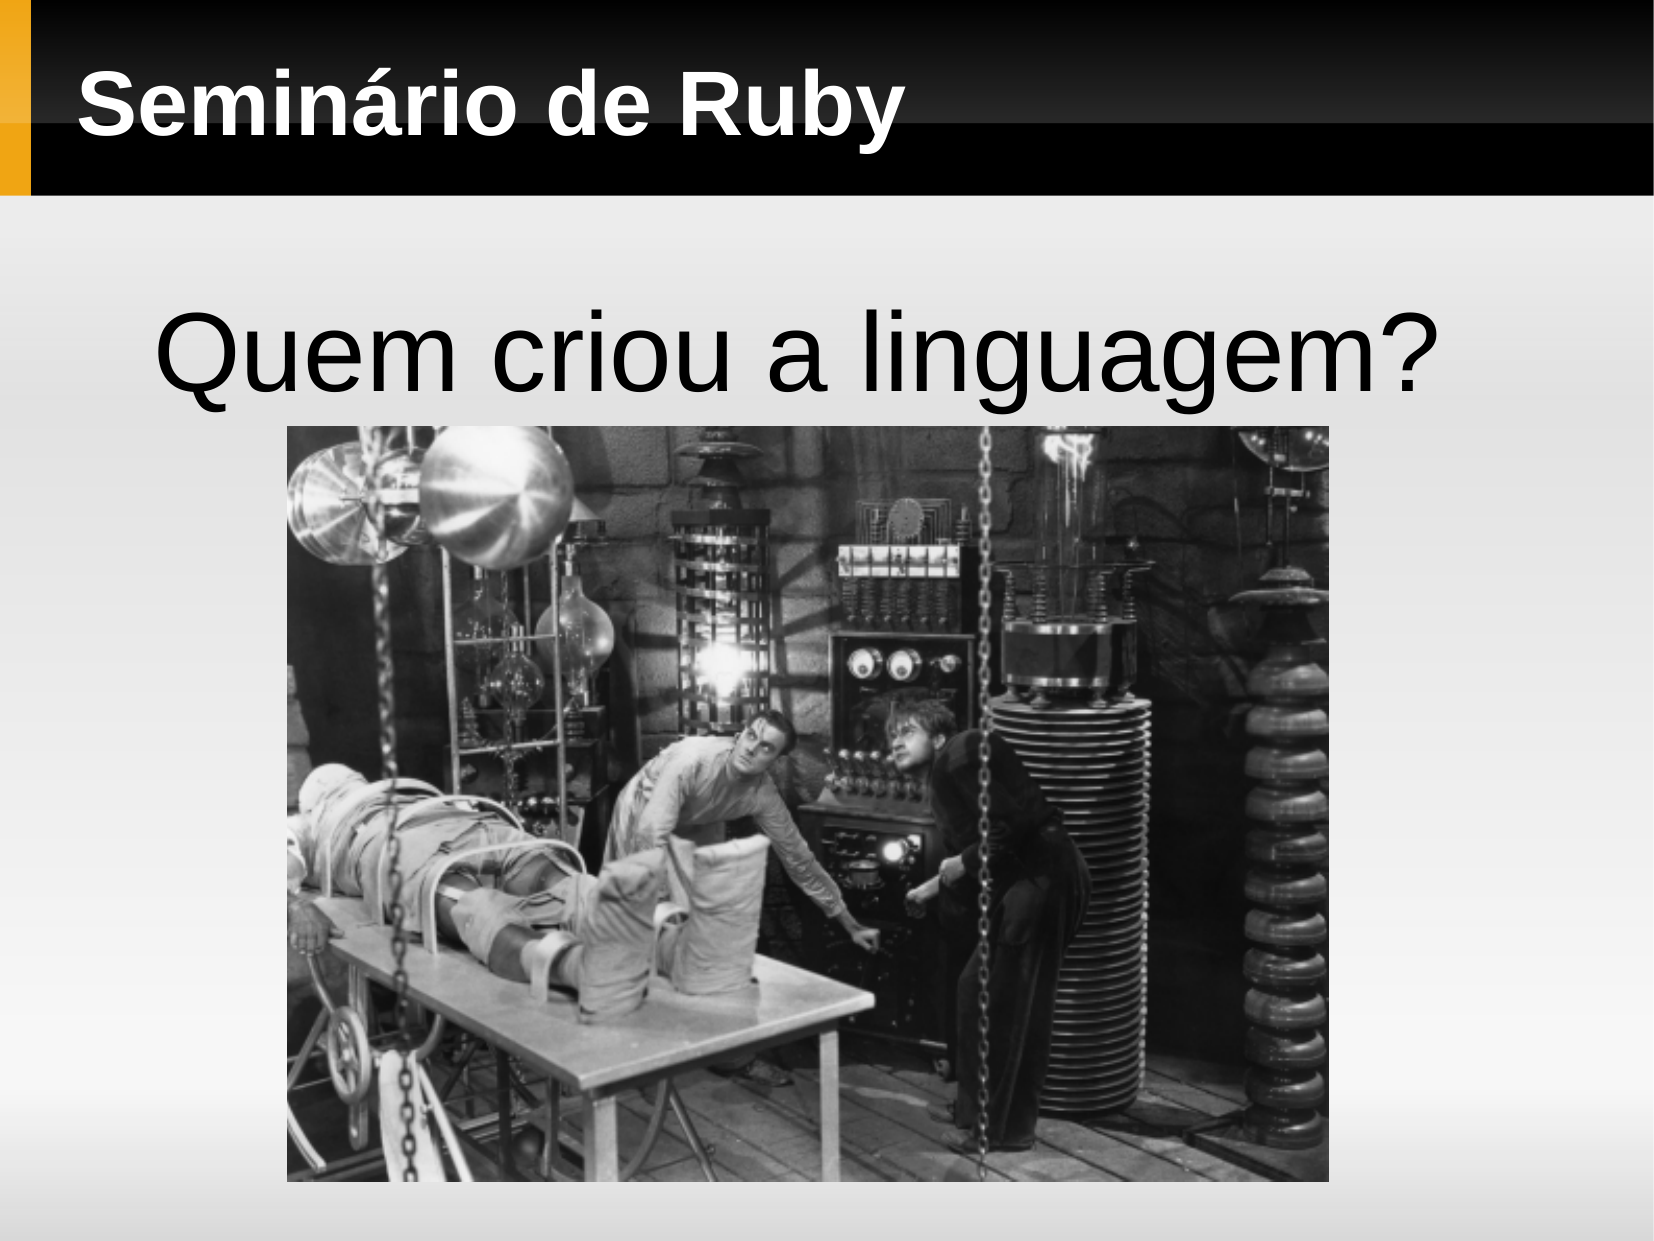

# Seminário de Ruby
Quem criou a linguagem?